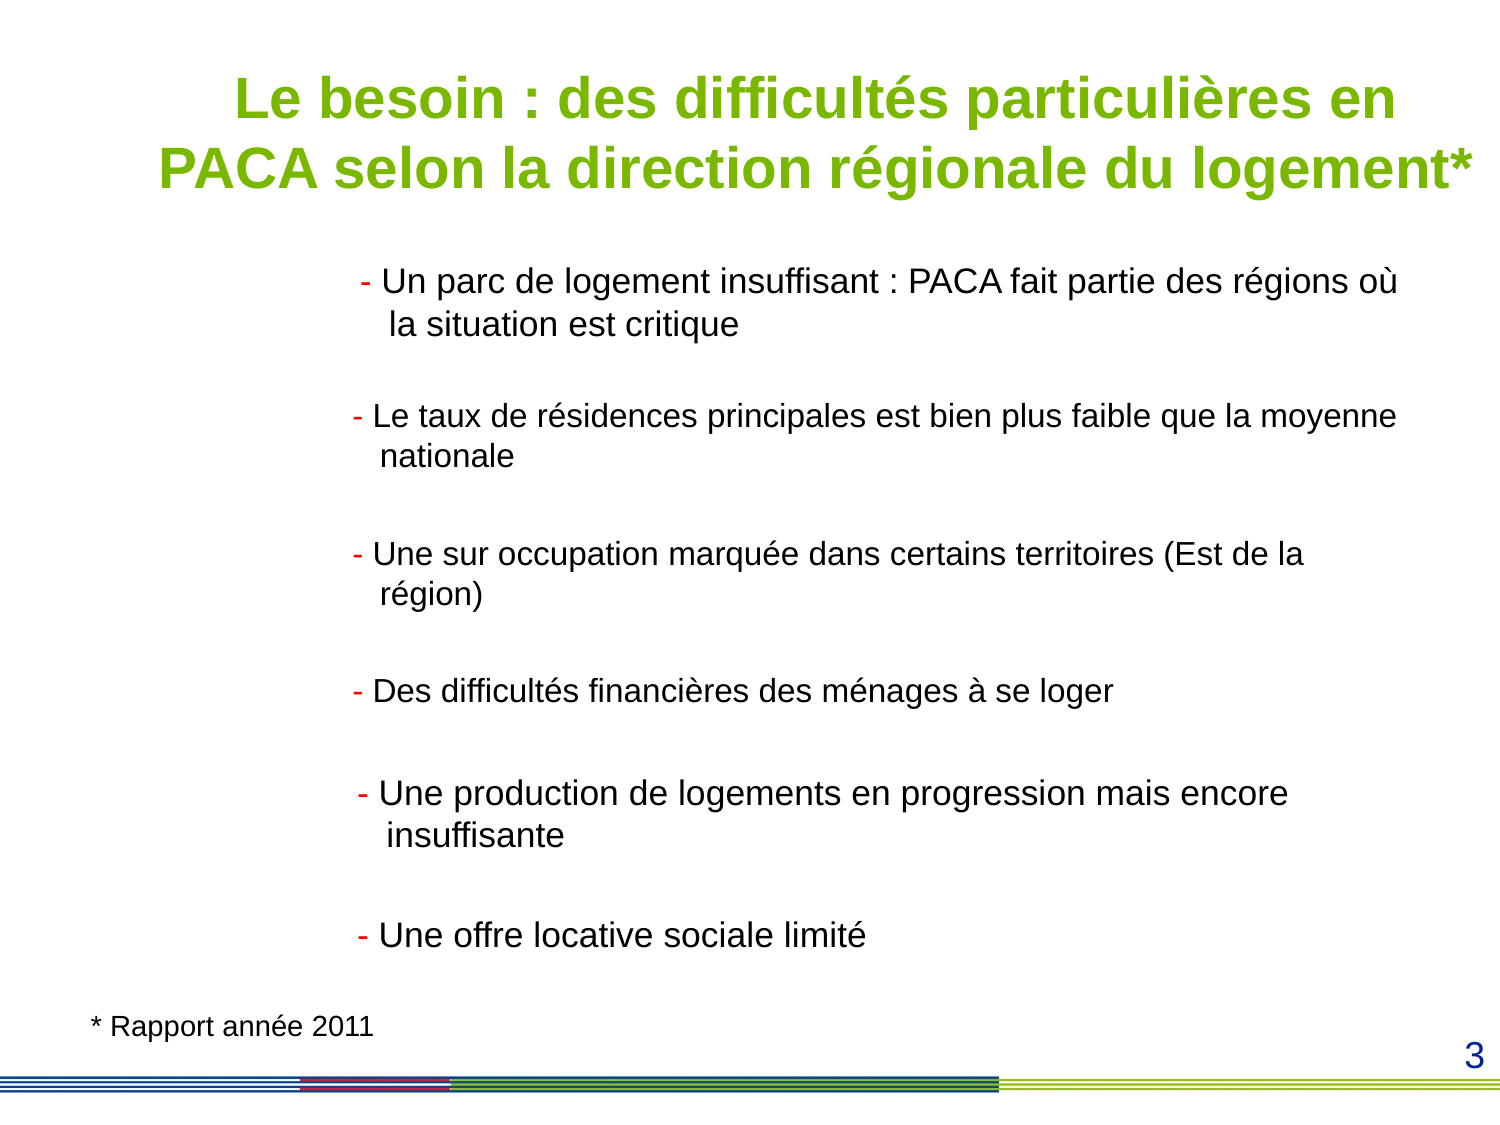

Le besoin : des difficultés particulières en PACA selon la direction régionale du logement*
 - Un parc de logement insuffisant : PACA fait partie des régions où la situation est critique
- Le taux de résidences principales est bien plus faible que la moyenne nationale
- Une sur occupation marquée dans certains territoires (Est de la région)
- Des difficultés financières des ménages à se loger
 - Une production de logements en progression mais encore insuffisante
 - Une offre locative sociale limité
* Rapport année 2011